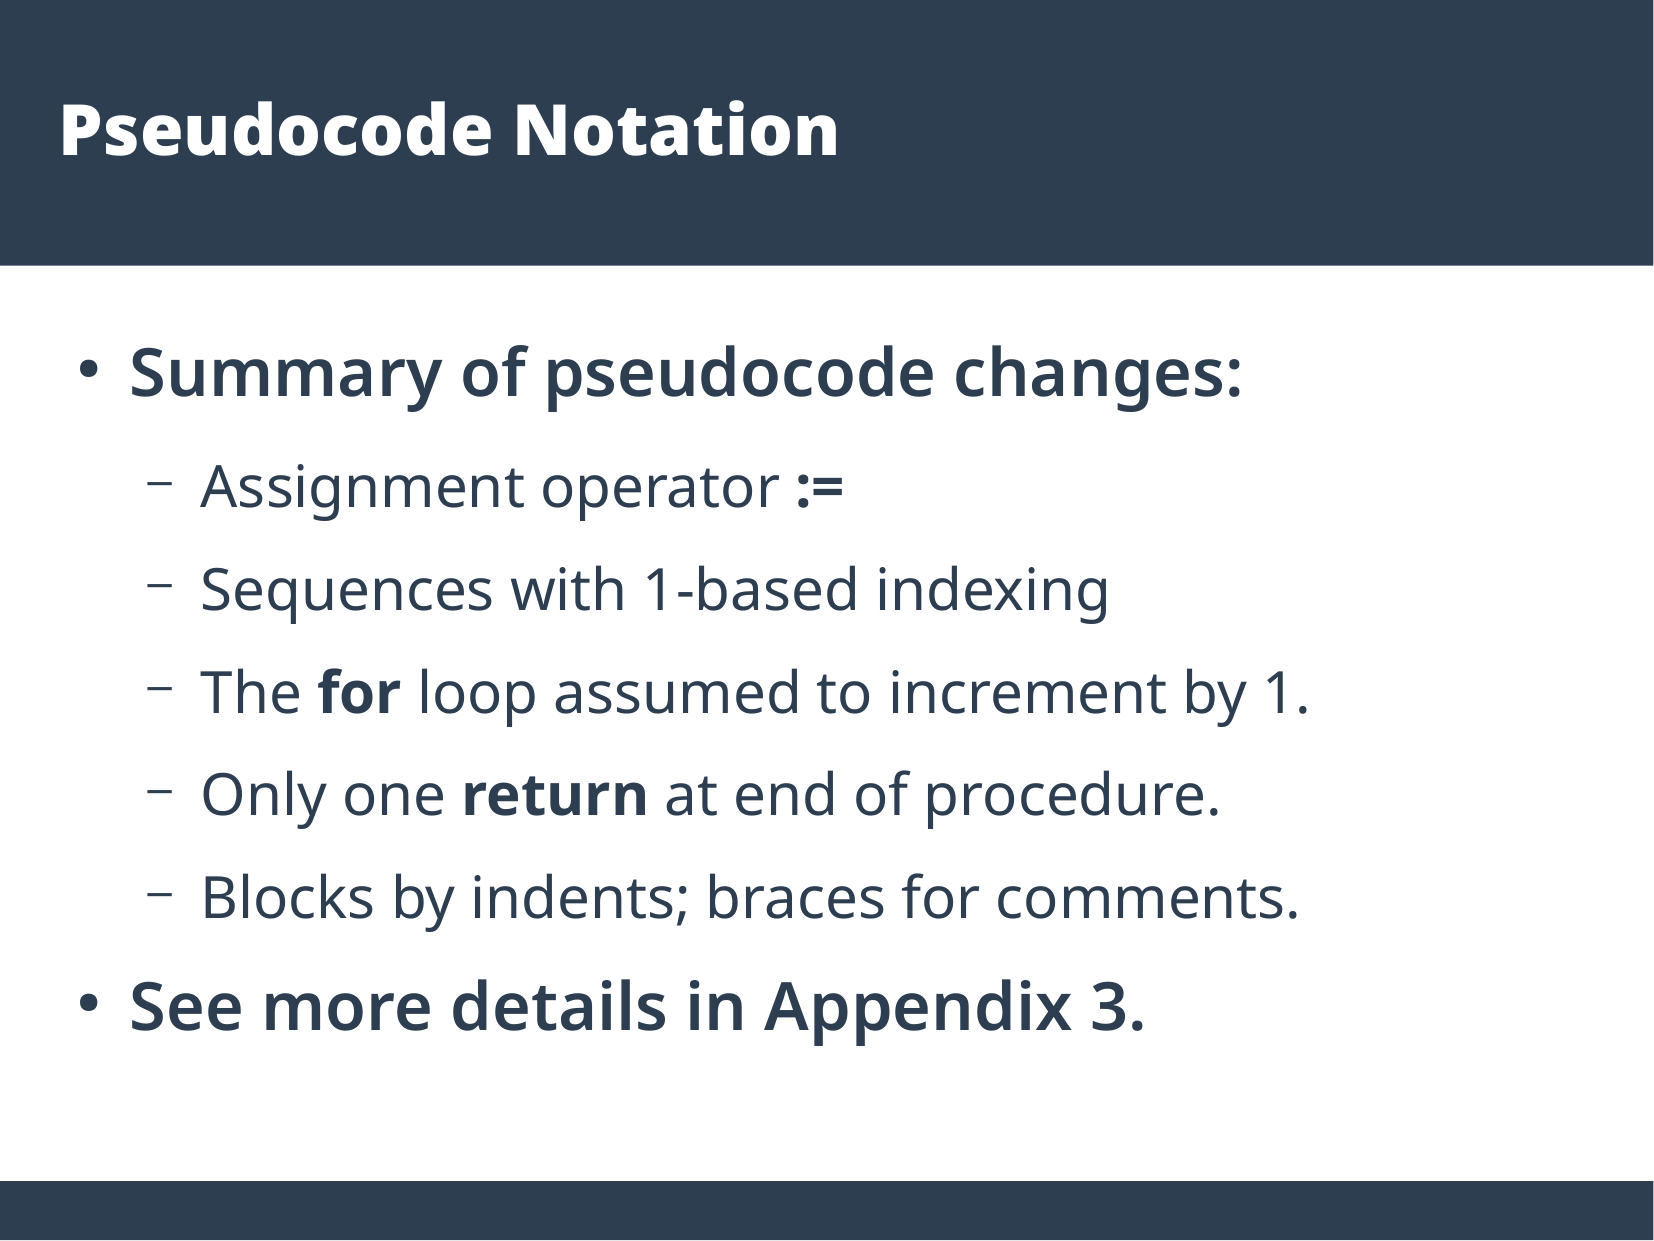

# Pseudocode Notation
Summary of pseudocode changes:
Assignment operator :=
Sequences with 1-based indexing
The for loop assumed to increment by 1.
Only one return at end of procedure.
Blocks by indents; braces for comments.
See more details in Appendix 3.